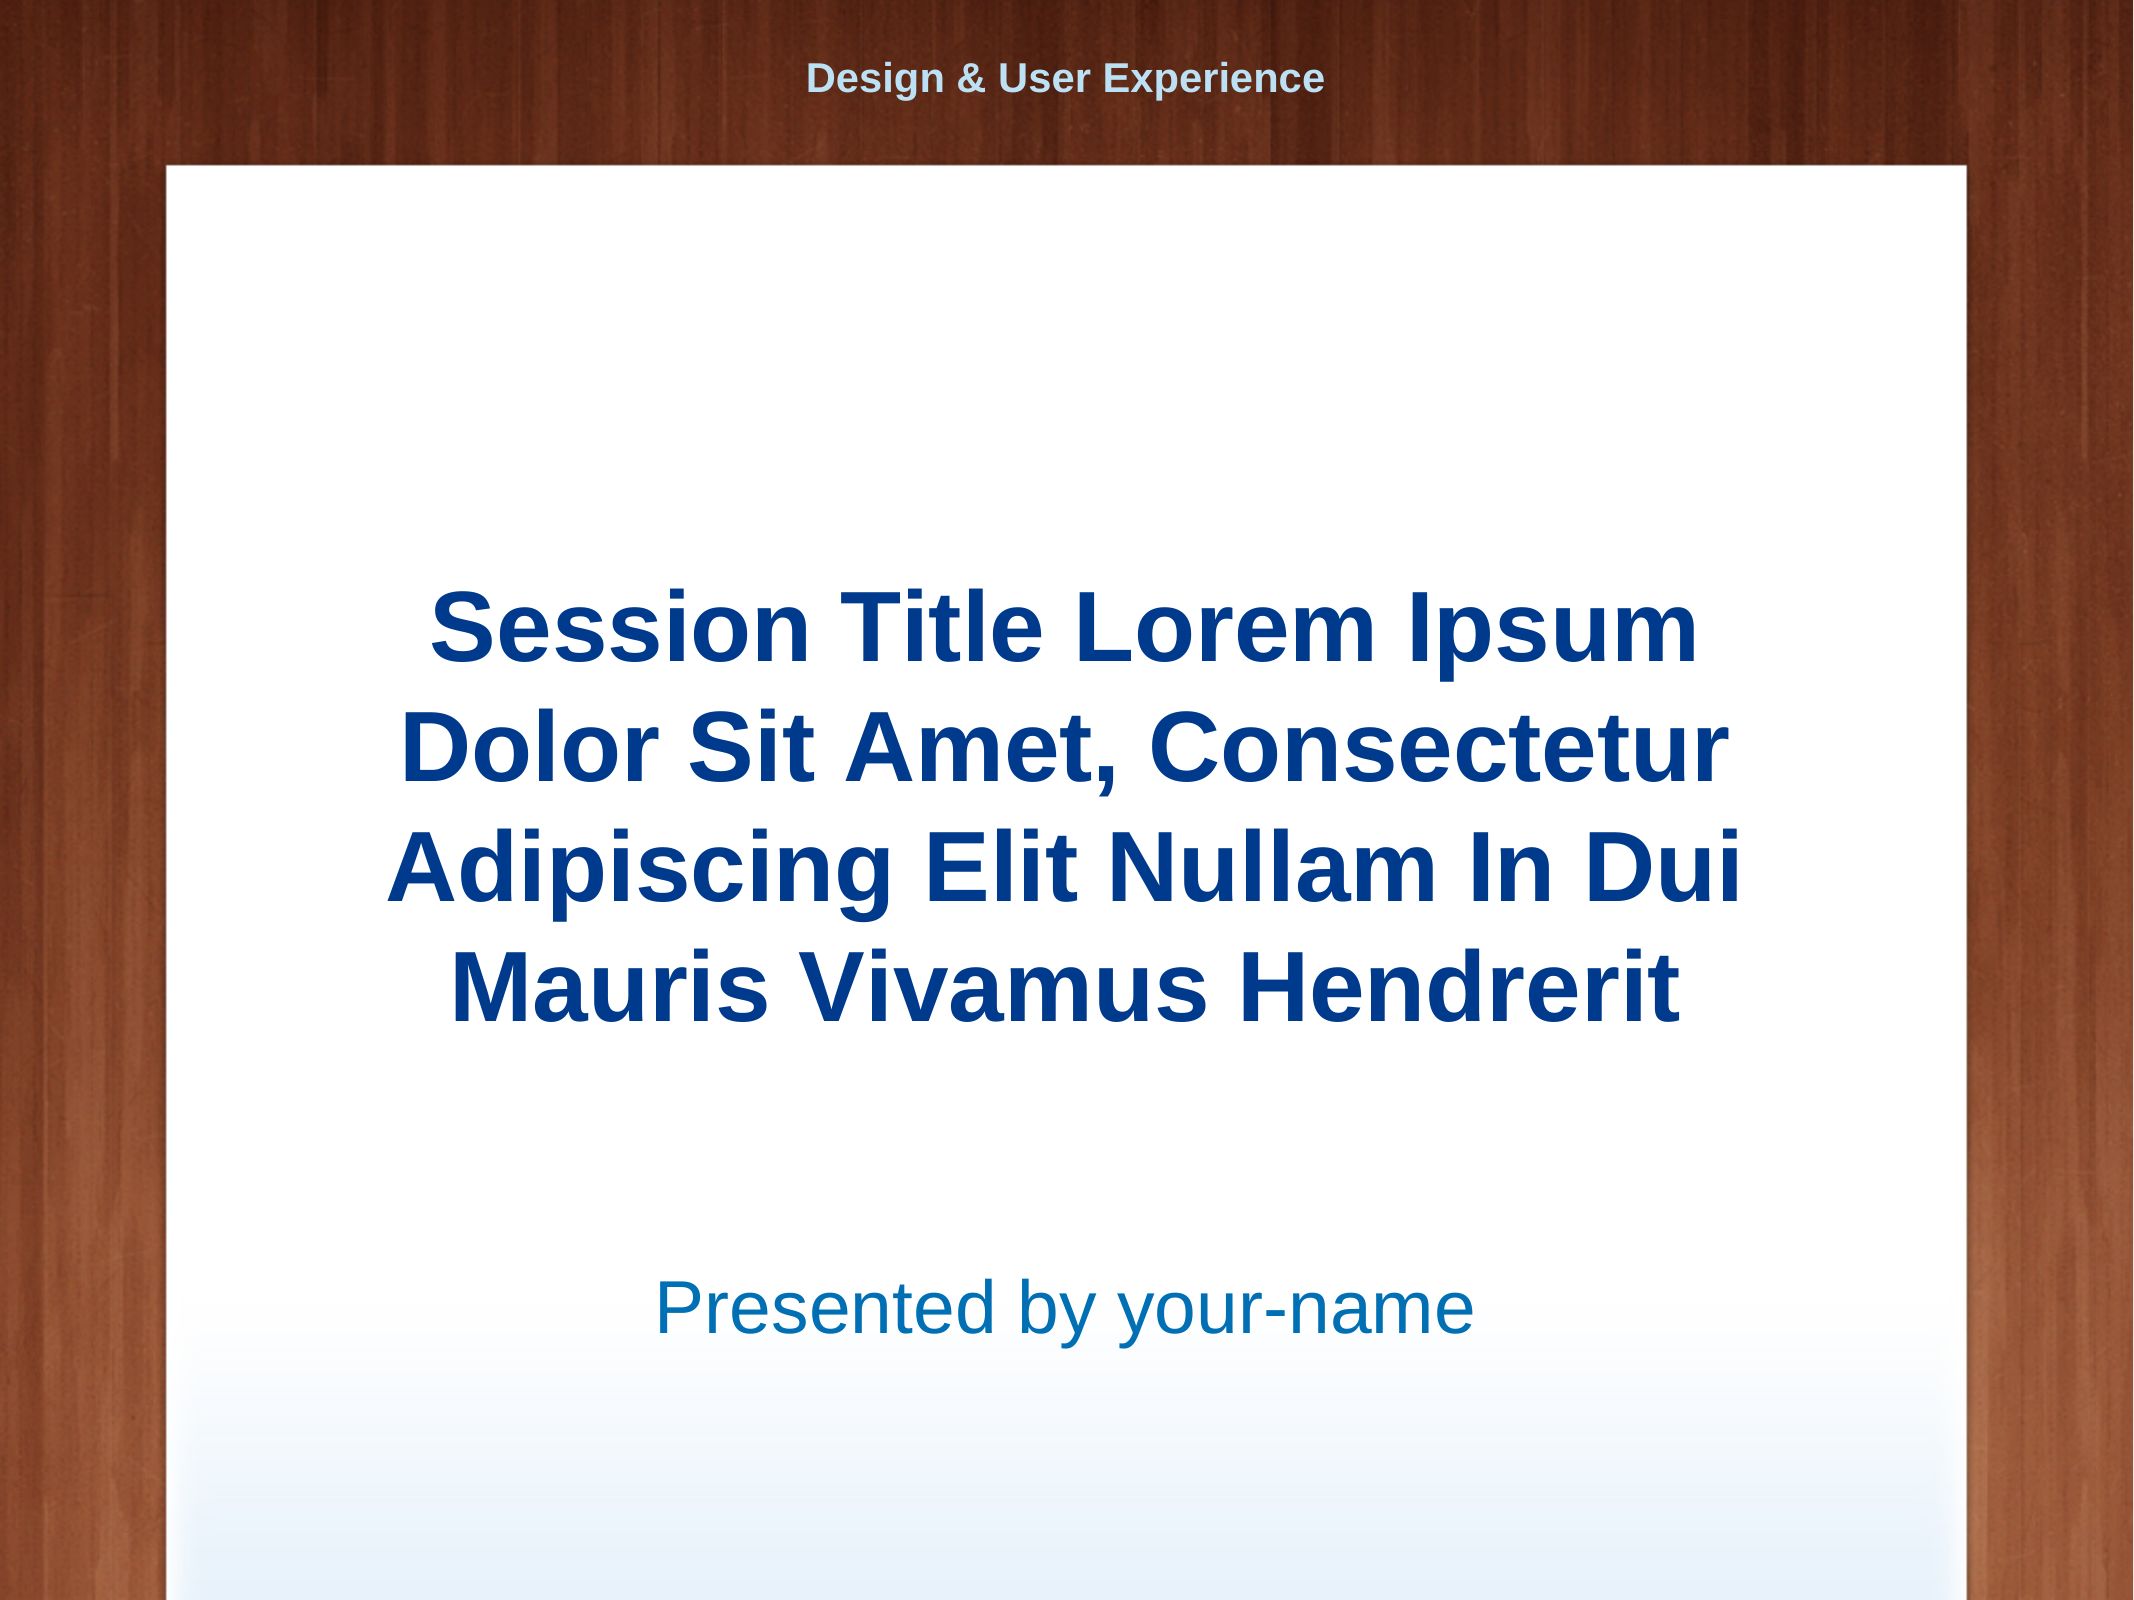

Design & User Experience
Session Title Lorem Ipsum Dolor Sit Amet, Consectetur Adipiscing Elit Nullam In Dui Mauris Vivamus Hendrerit
Presented by your-name